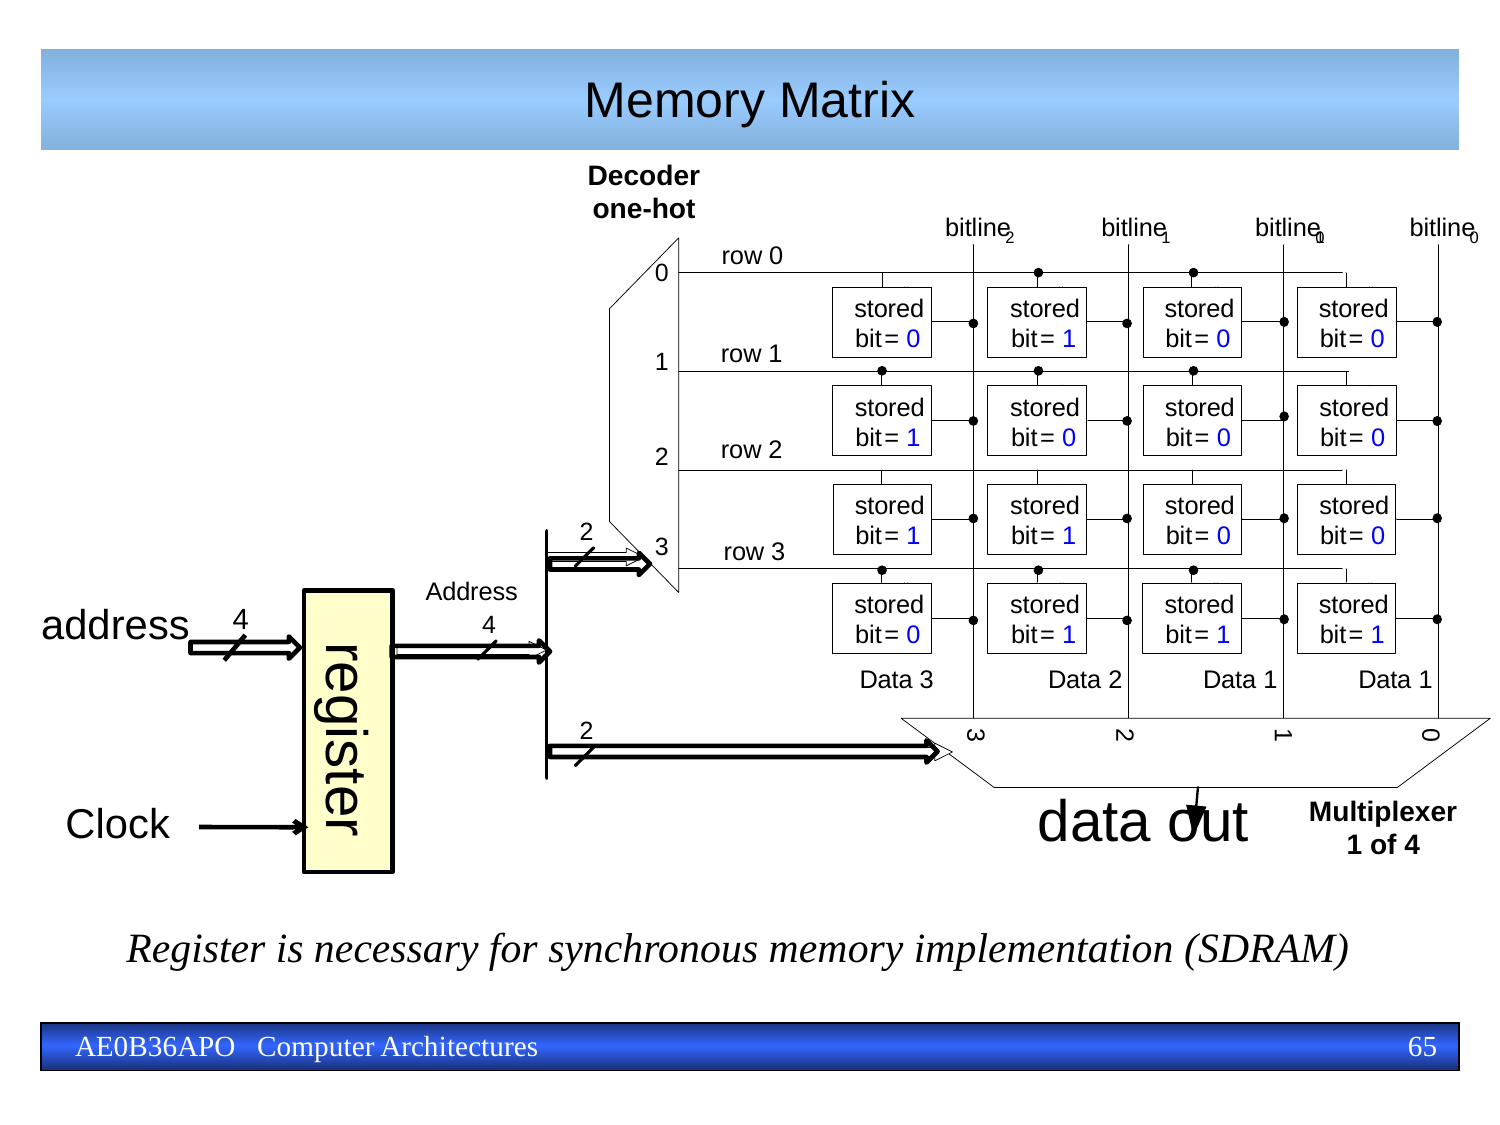

# Memory Matrix
address
4
register
Clock
data out
Register is necessary for synchronous memory implementation (SDRAM)
AE0B36APO Computer Architectures
65